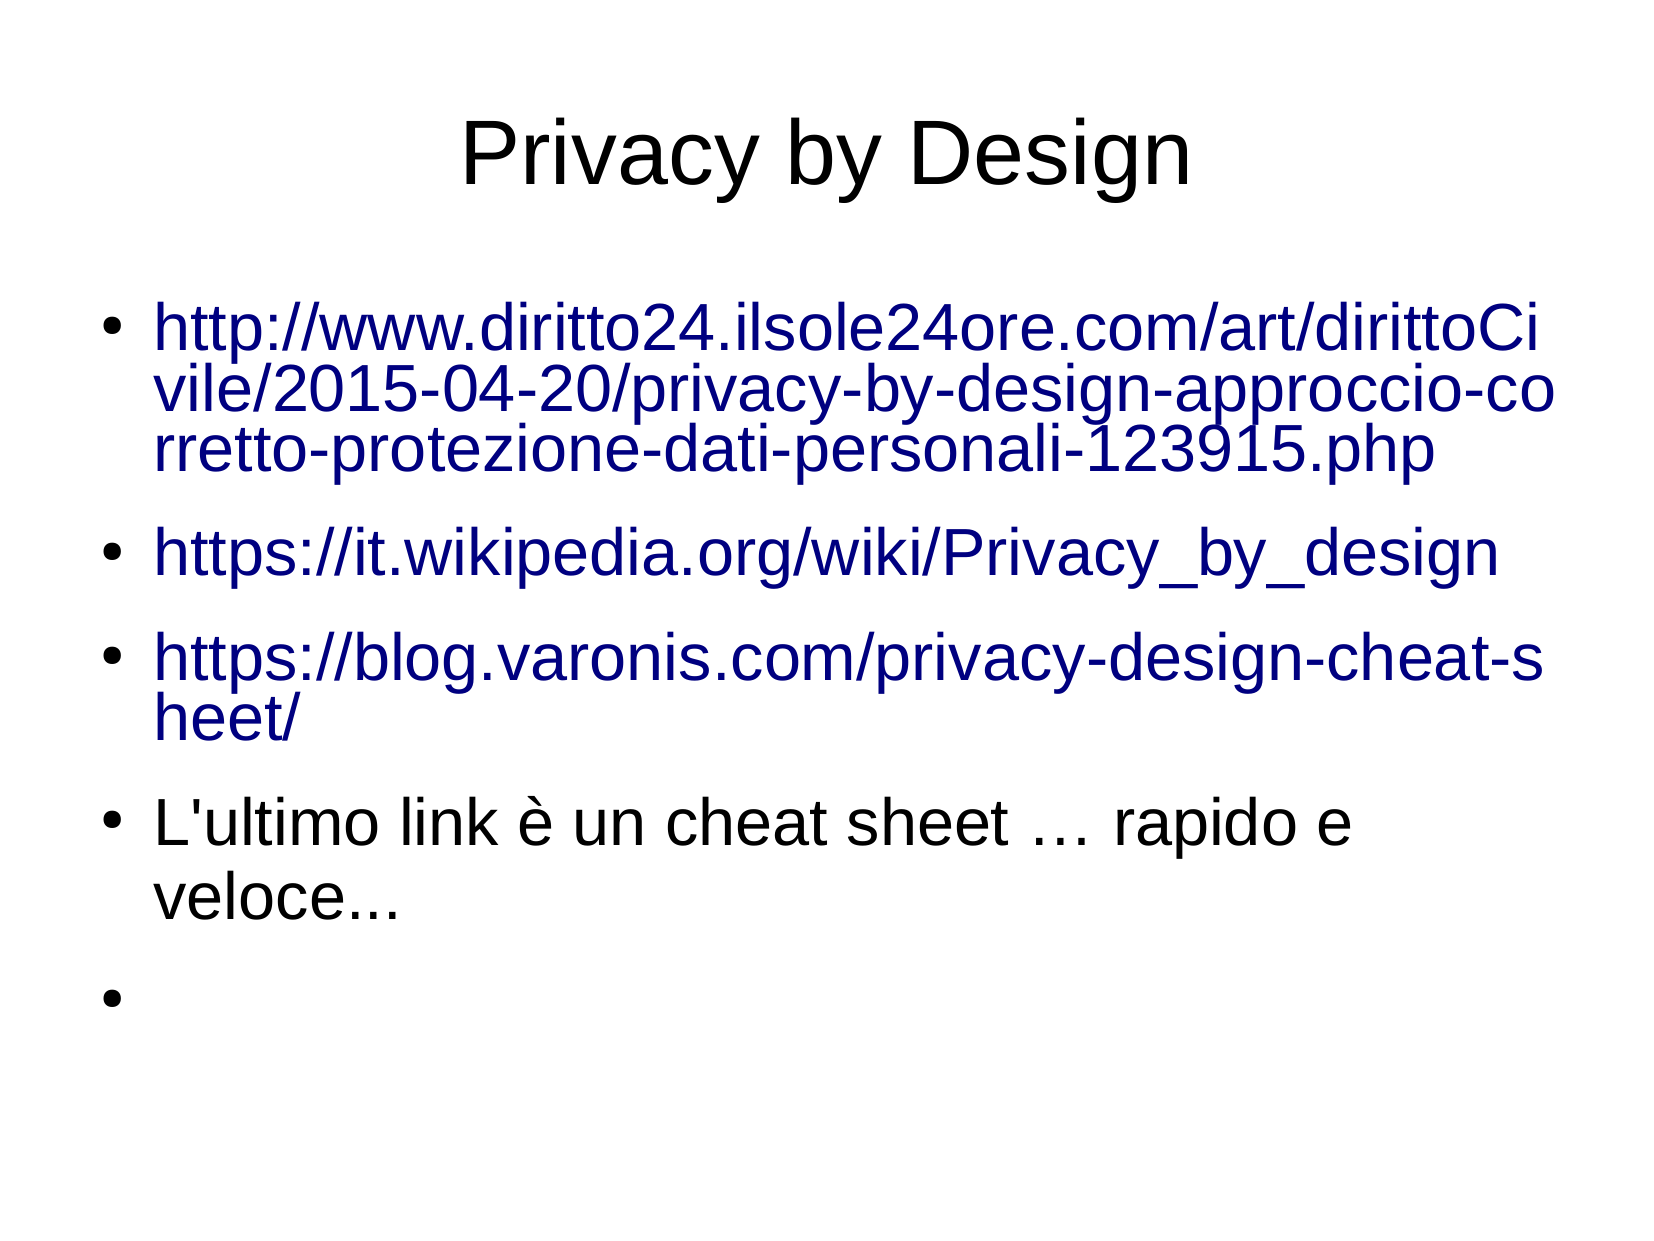

# Privacy by Design
http://www.diritto24.ilsole24ore.com/art/dirittoCivile/2015-04-20/privacy-by-design-approccio-corretto-protezione-dati-personali-123915.php
https://it.wikipedia.org/wiki/Privacy_by_design
https://blog.varonis.com/privacy-design-cheat-sheet/
L'ultimo link è un cheat sheet … rapido e veloce...